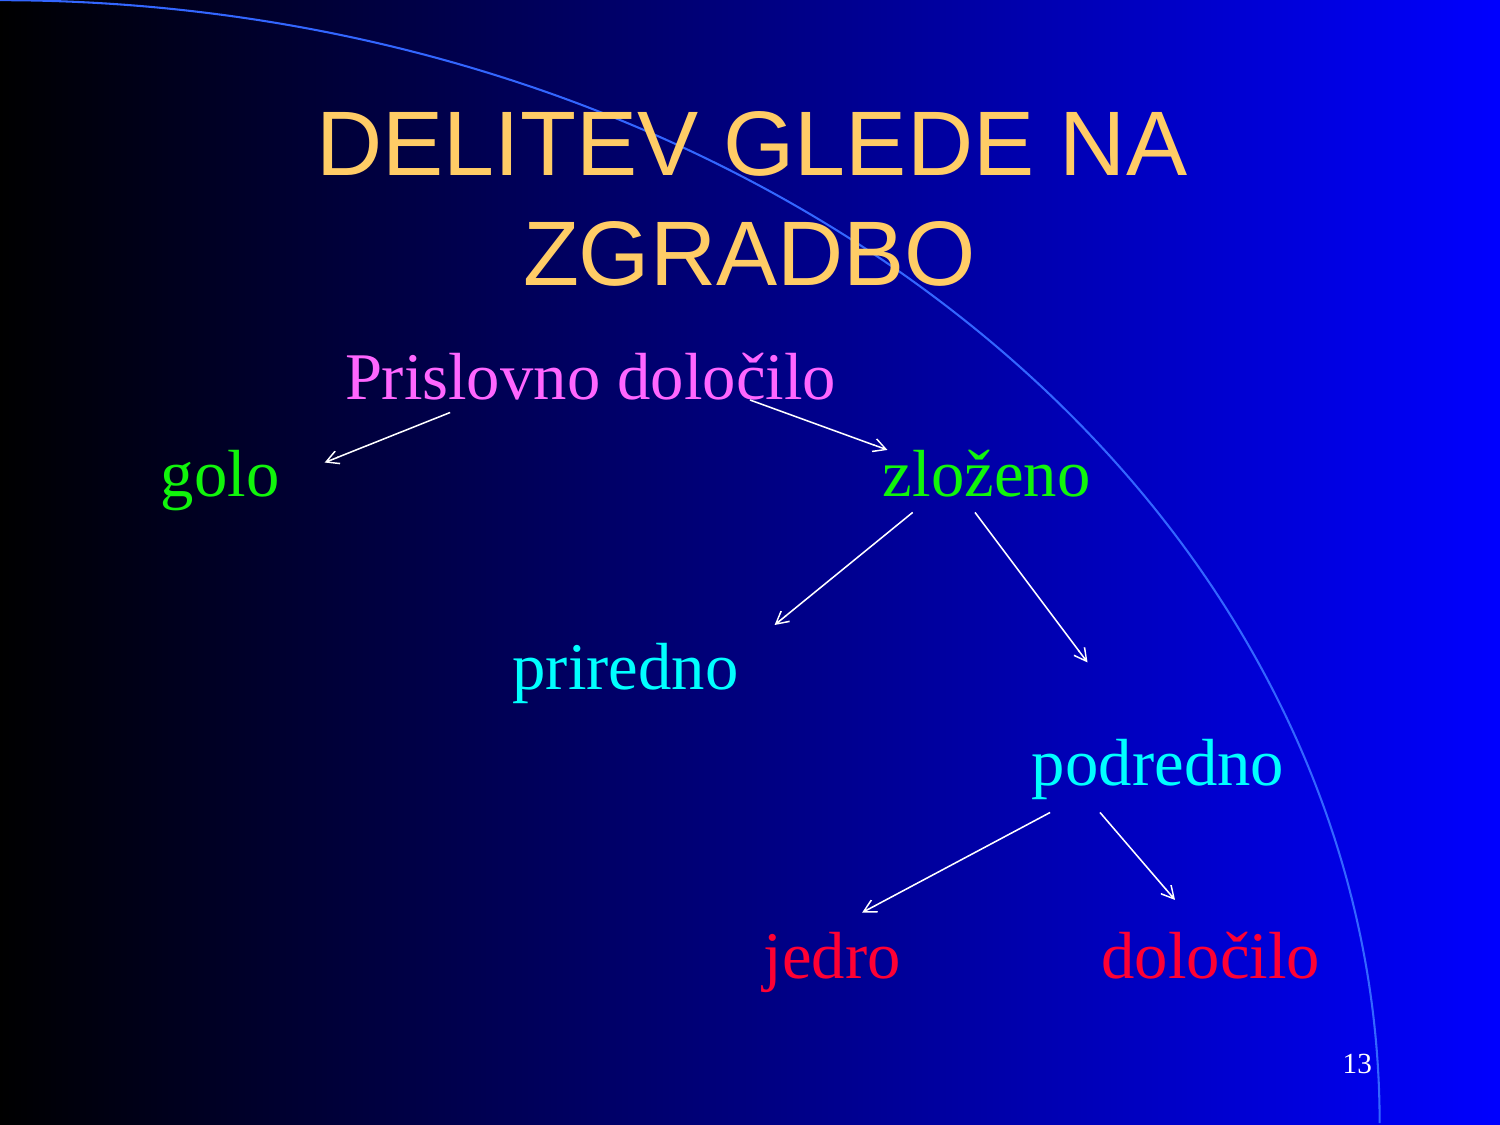

# DELITEV GLEDE NA ZGRADBO
 Prislovno določilo
 golo zloženo
 priredno
 podredno
 jedro določilo